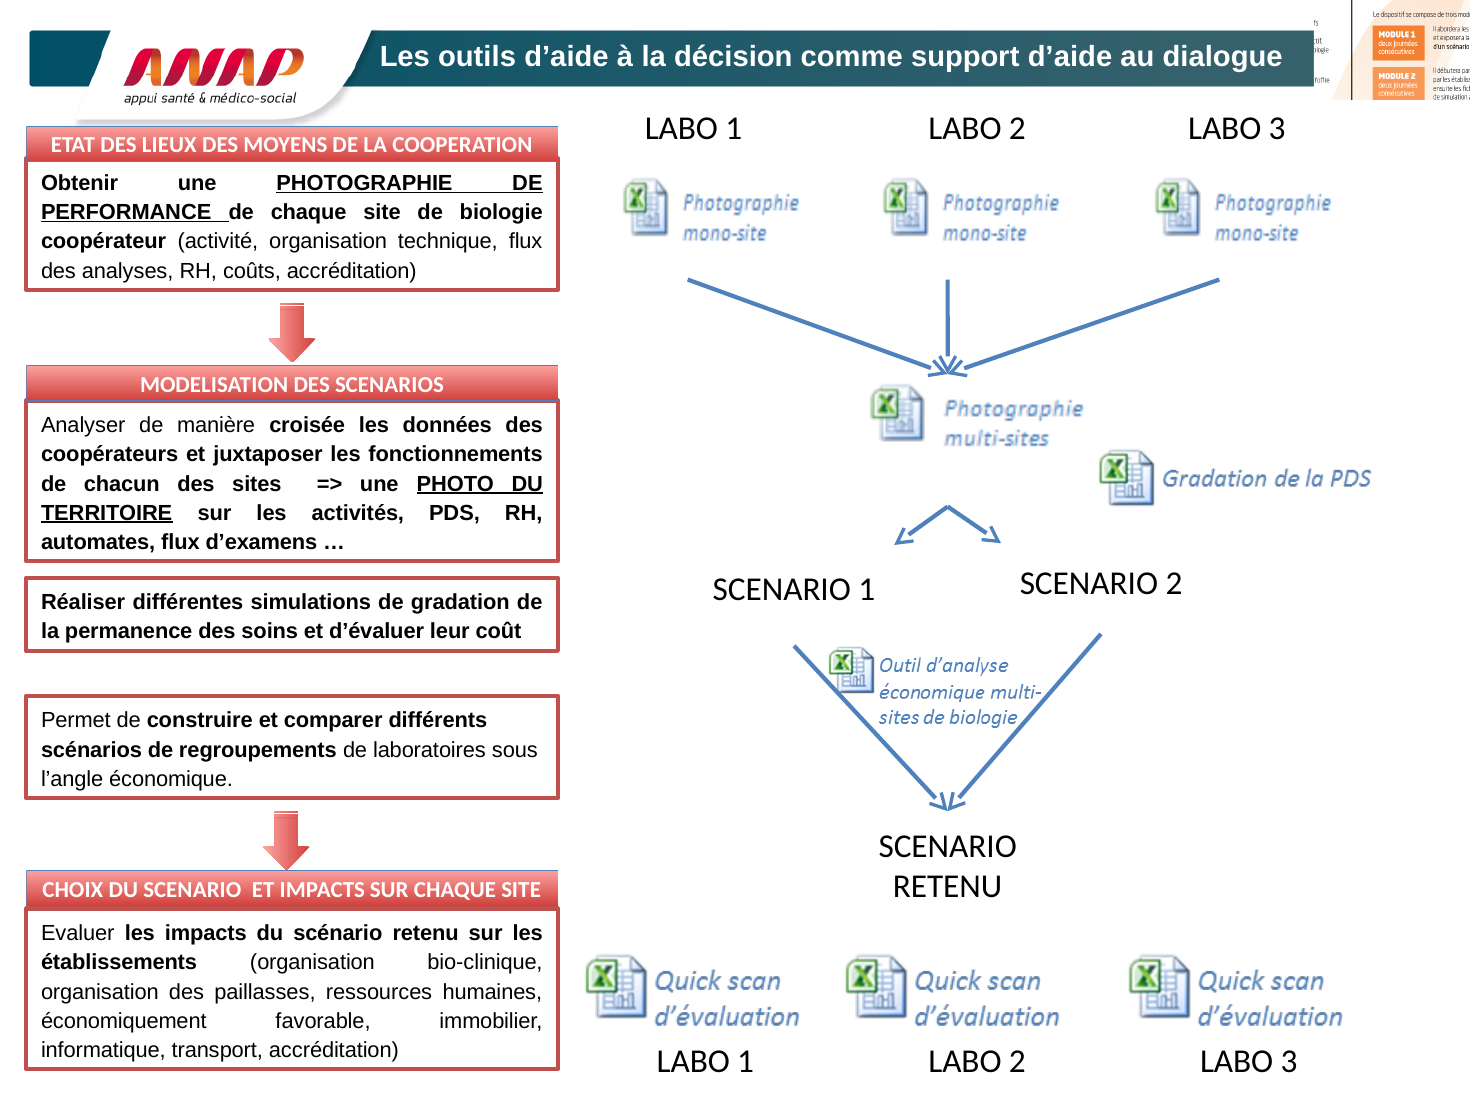

Les outils d’aide à la décision comme support d’aide au dialogue
LABO 1
LABO 2
LABO 3
ETAT DES LIEUX DES MOYENS DE LA COOPERATION
Obtenir une PHOTOGRAPHIE DE PERFORMANCE de chaque site de biologie coopérateur (activité, organisation technique, flux des analyses, RH, coûts, accréditation)
MODELISATION DES SCENARIOS
Analyser de manière croisée les données des coopérateurs et juxtaposer les fonctionnements de chacun des sites => une PHOTO DU TERRITOIRE sur les activités, PDS, RH, automates, flux d’examens …
SCENARIO 1
SCENARIO 2
Réaliser différentes simulations de gradation de la permanence des soins et d’évaluer leur coût
Permet de construire et comparer différents scénarios de regroupements de laboratoires sous l’angle économique.
SCENARIO RETENU
CHOIX DU SCENARIO ET IMPACTS SUR CHAQUE SITE
Evaluer les impacts du scénario retenu sur les établissements (organisation bio-clinique, organisation des paillasses, ressources humaines, économiquement favorable, immobilier, informatique, transport, accréditation)
LABO 1
LABO 2
LABO 3